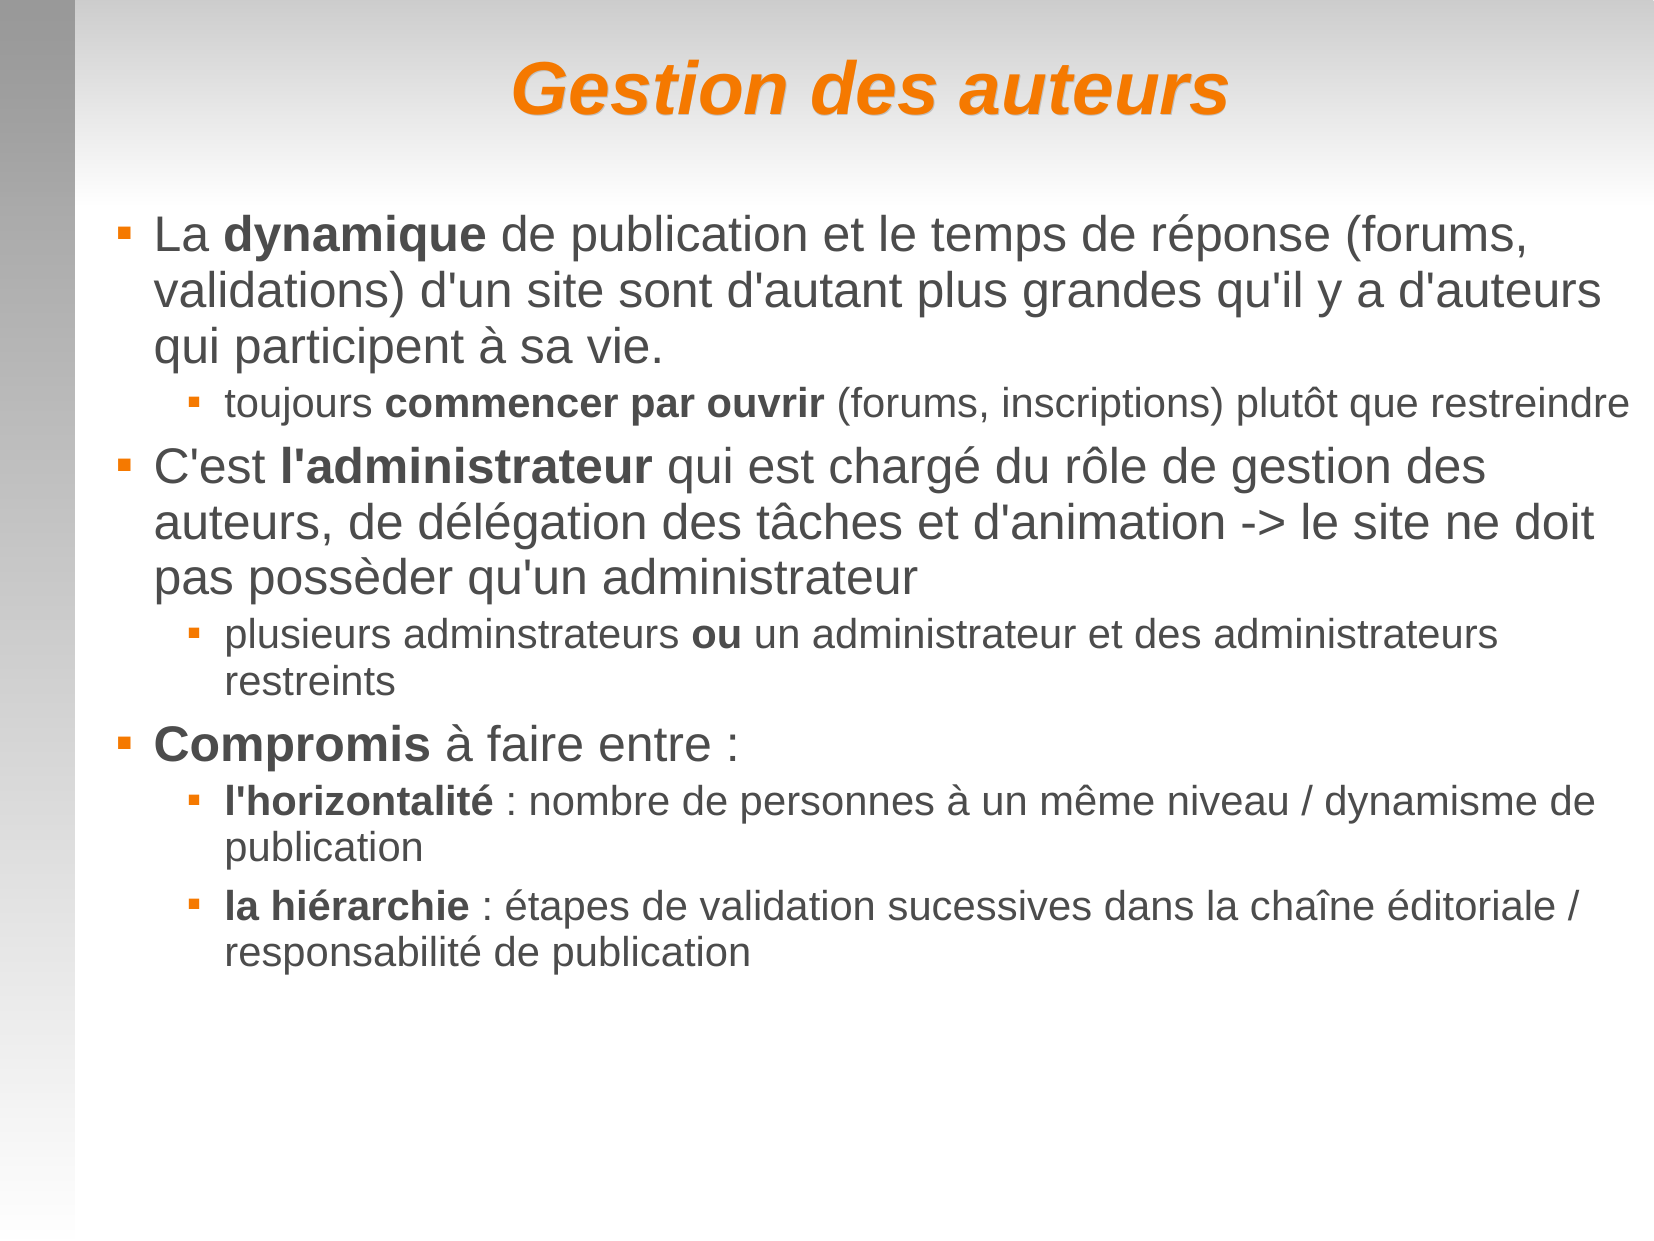

# Gestion des auteurs
La dynamique de publication et le temps de réponse (forums, validations) d'un site sont d'autant plus grandes qu'il y a d'auteurs qui participent à sa vie.
toujours commencer par ouvrir (forums, inscriptions) plutôt que restreindre
C'est l'administrateur qui est chargé du rôle de gestion des auteurs, de délégation des tâches et d'animation -> le site ne doit pas possèder qu'un administrateur
plusieurs adminstrateurs ou un administrateur et des administrateurs restreints
Compromis à faire entre :
l'horizontalité : nombre de personnes à un même niveau / dynamisme de publication
la hiérarchie : étapes de validation sucessives dans la chaîne éditoriale / responsabilité de publication